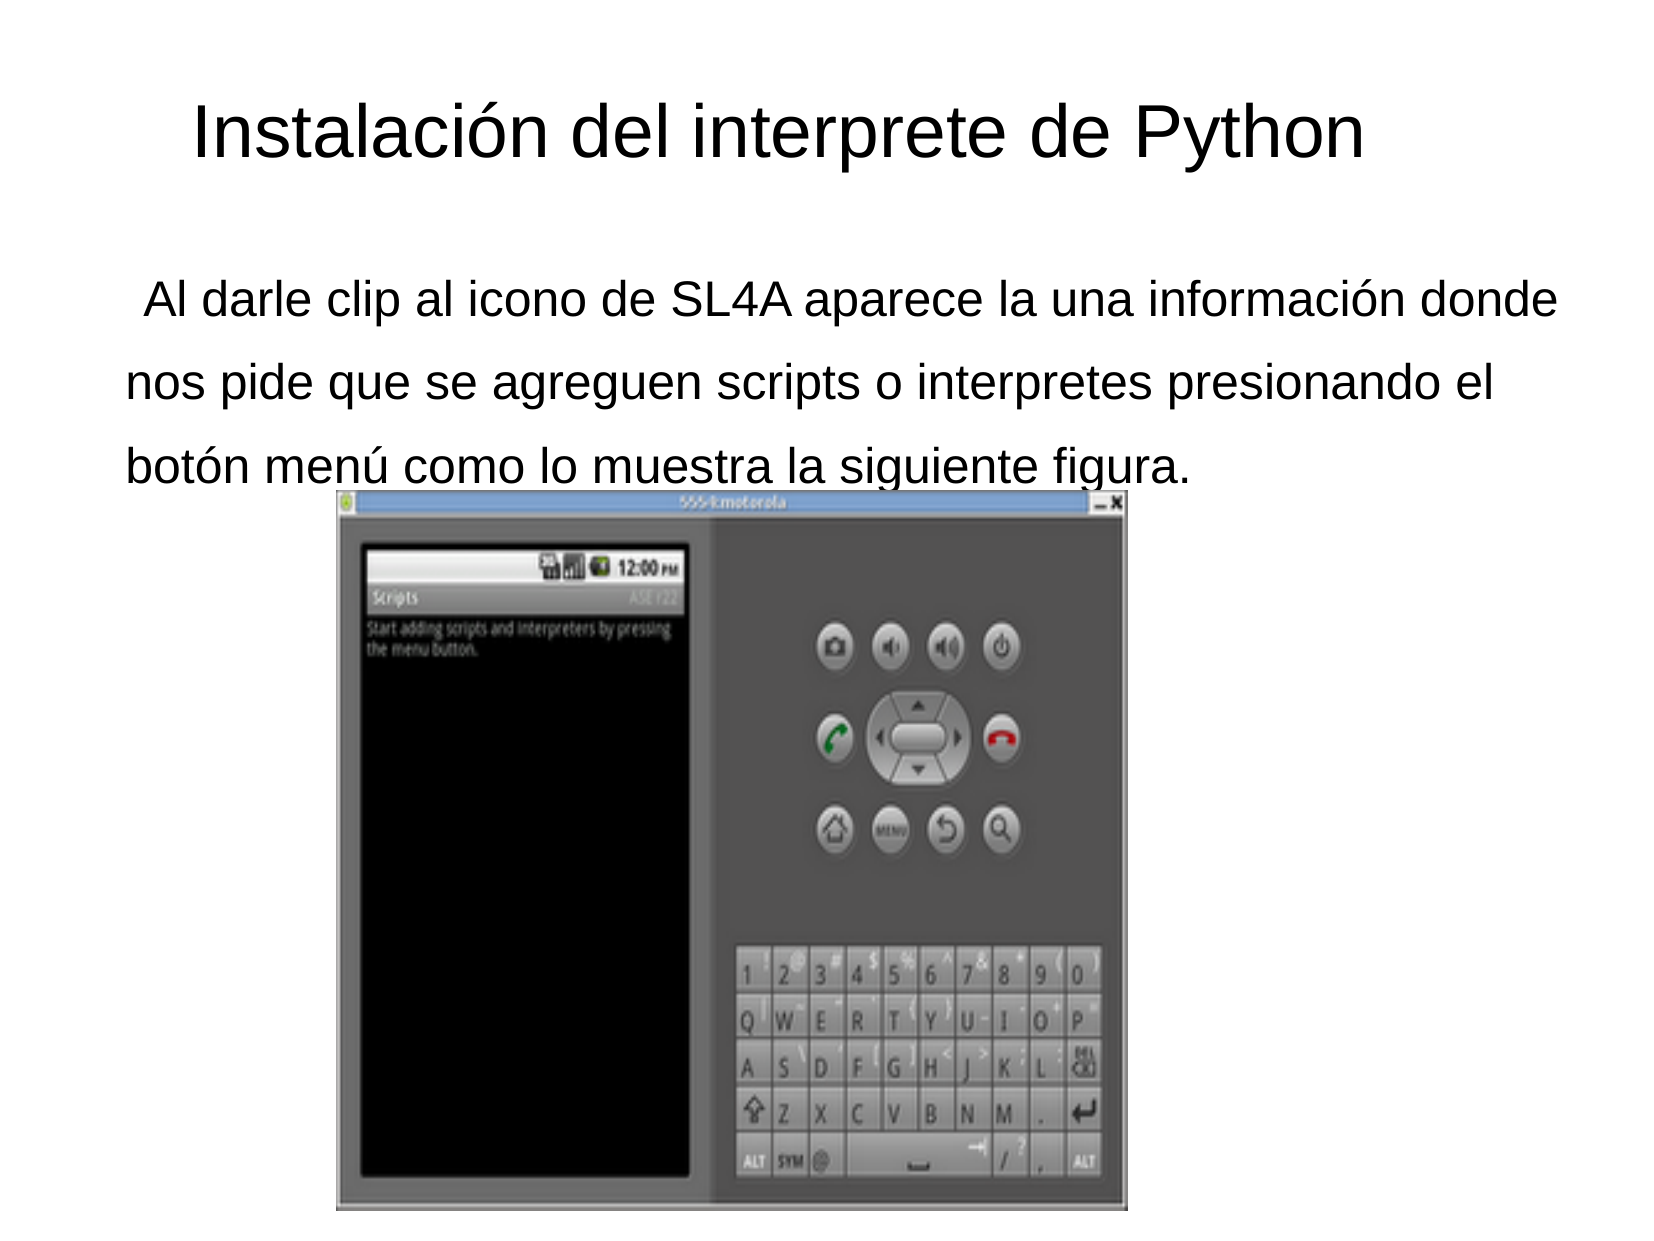

Instalación del interprete de Python
Al darle clip al icono de SL4A aparece la una información donde nos pide que se agreguen scripts o interpretes presionando el botón menú como lo muestra la siguiente figura.